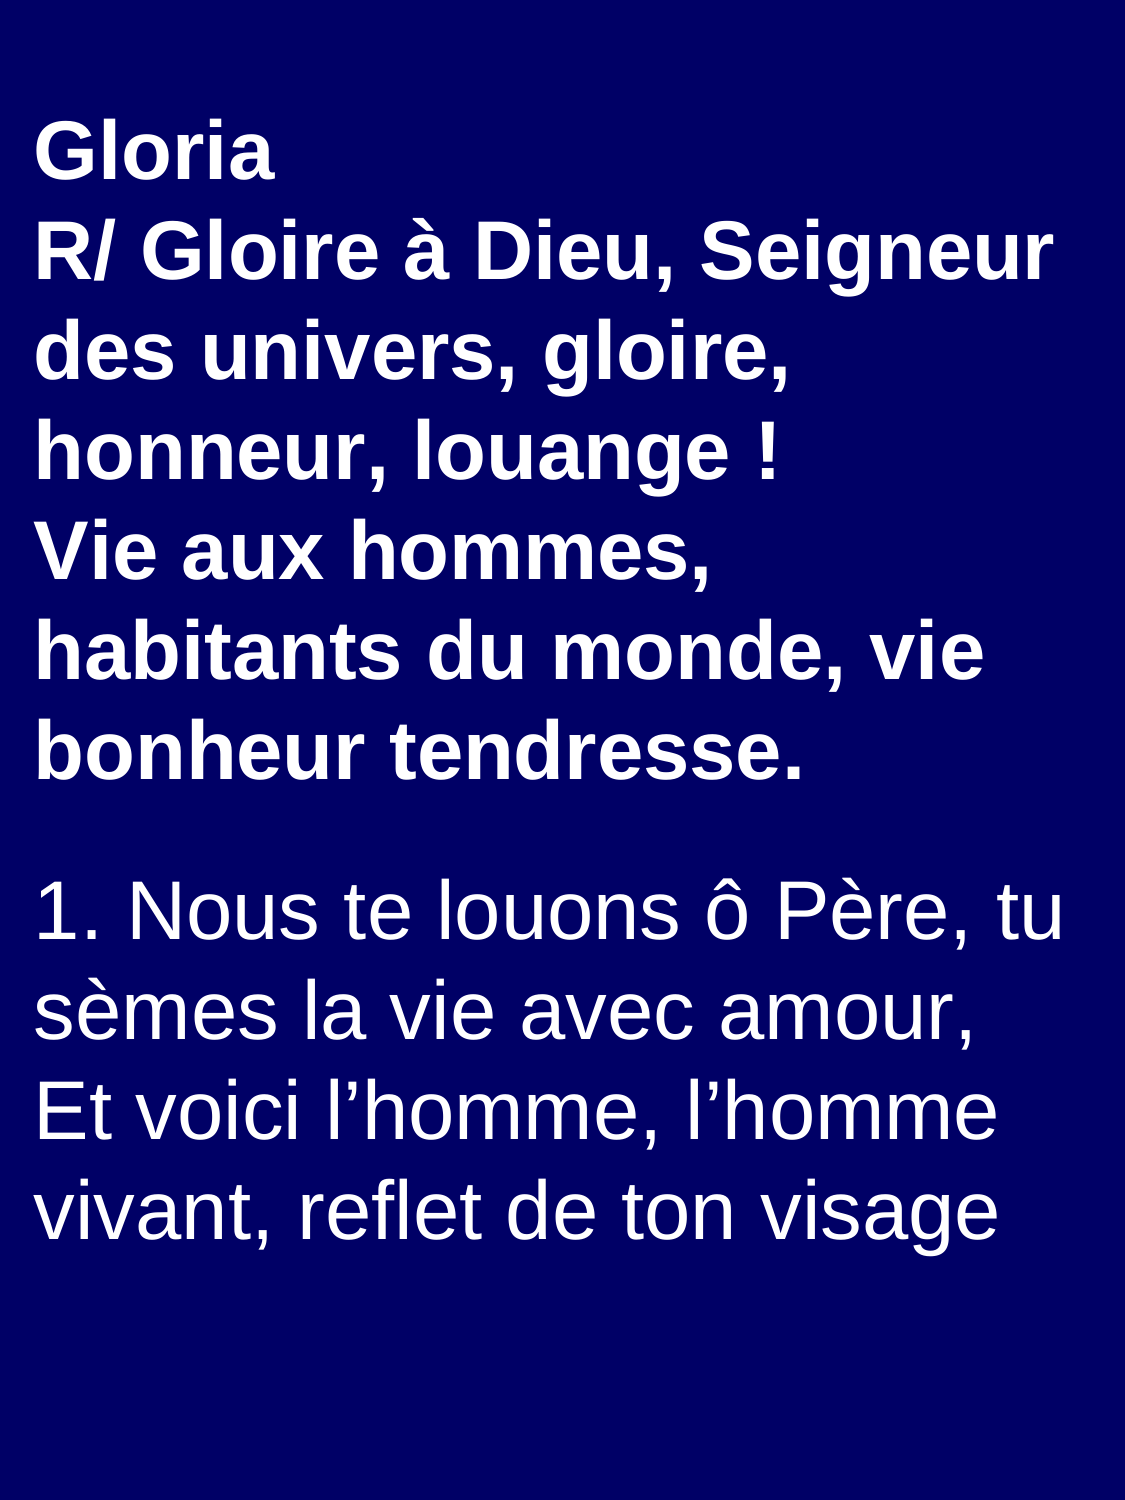

Gloria
R/ Gloire à Dieu, Seigneur des univers, gloire, honneur, louange !
Vie aux hommes, habitants du monde, vie bonheur tendresse.
1. Nous te louons ô Père, tu sèmes la vie avec amour,
Et voici l’homme, l’homme vivant, reflet de ton visage